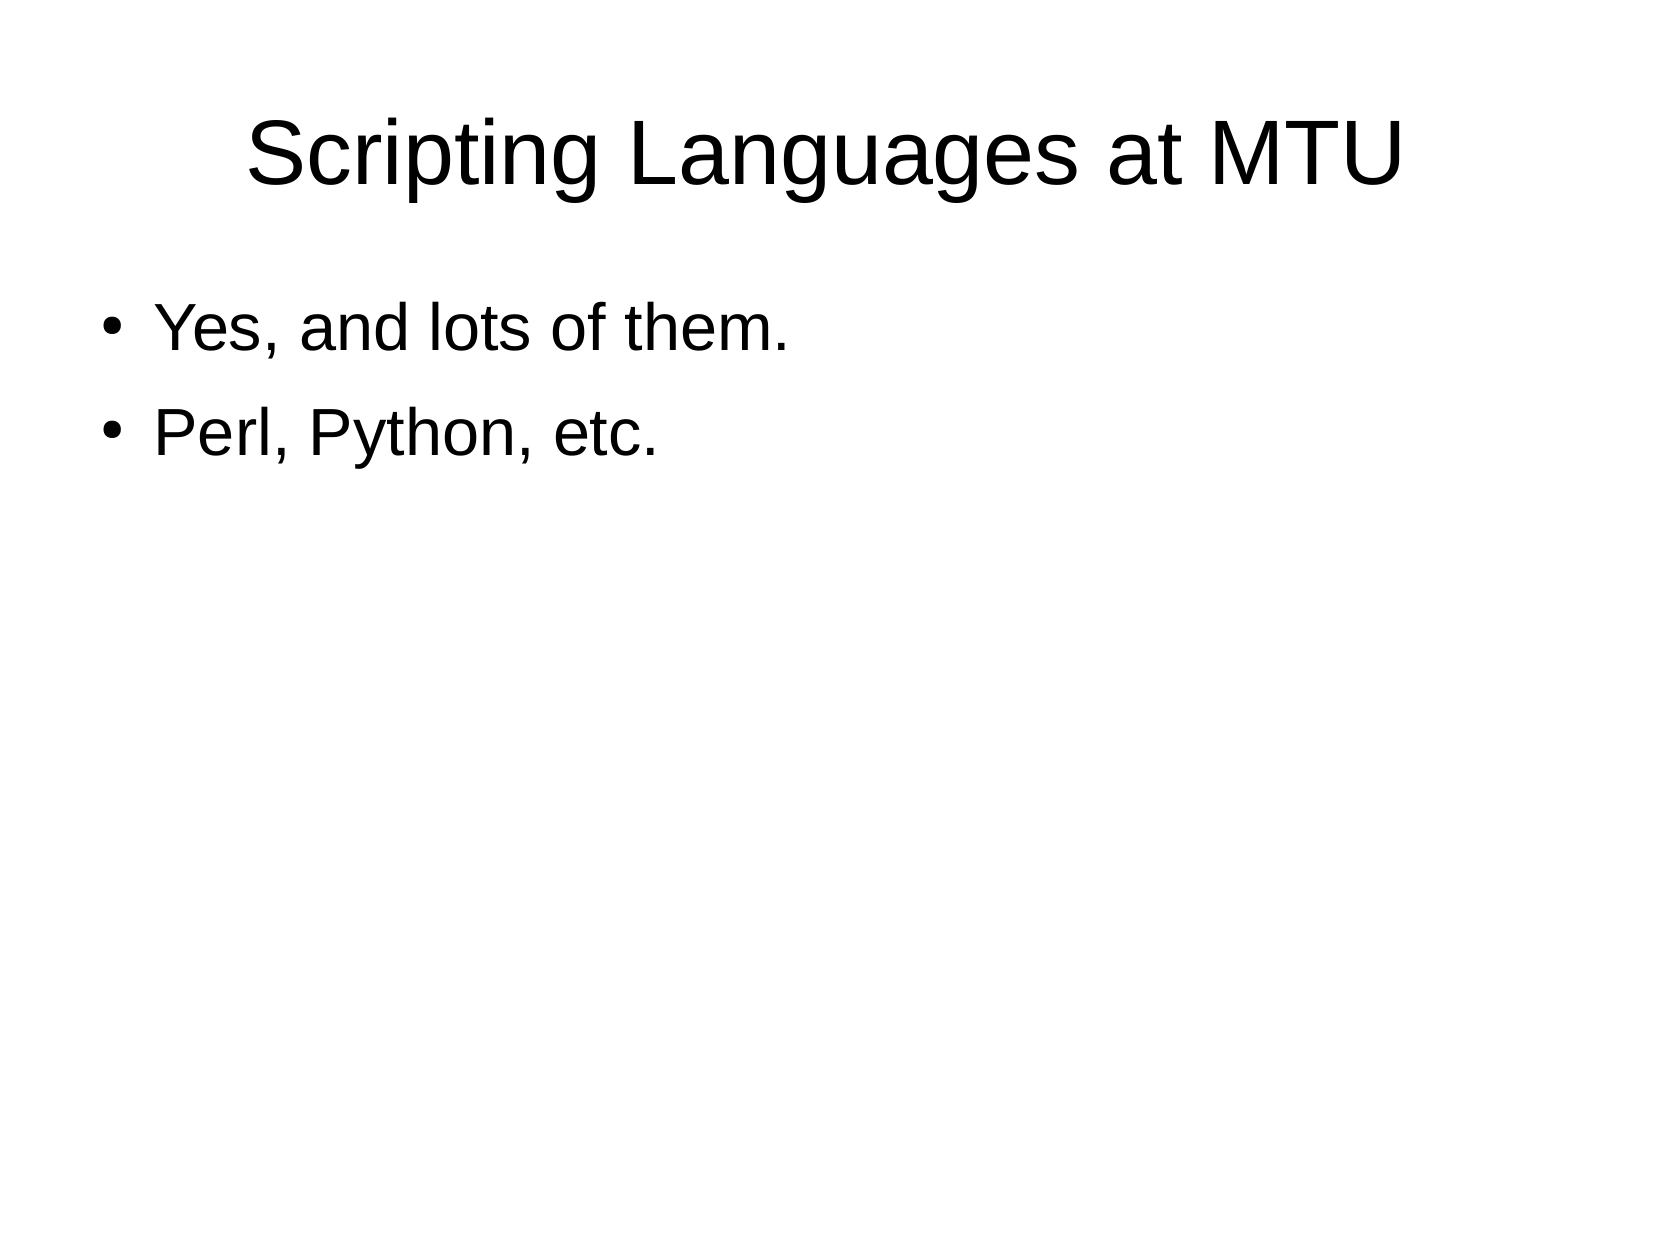

# Scripting Languages at MTU
Yes, and lots of them.
Perl, Python, etc.